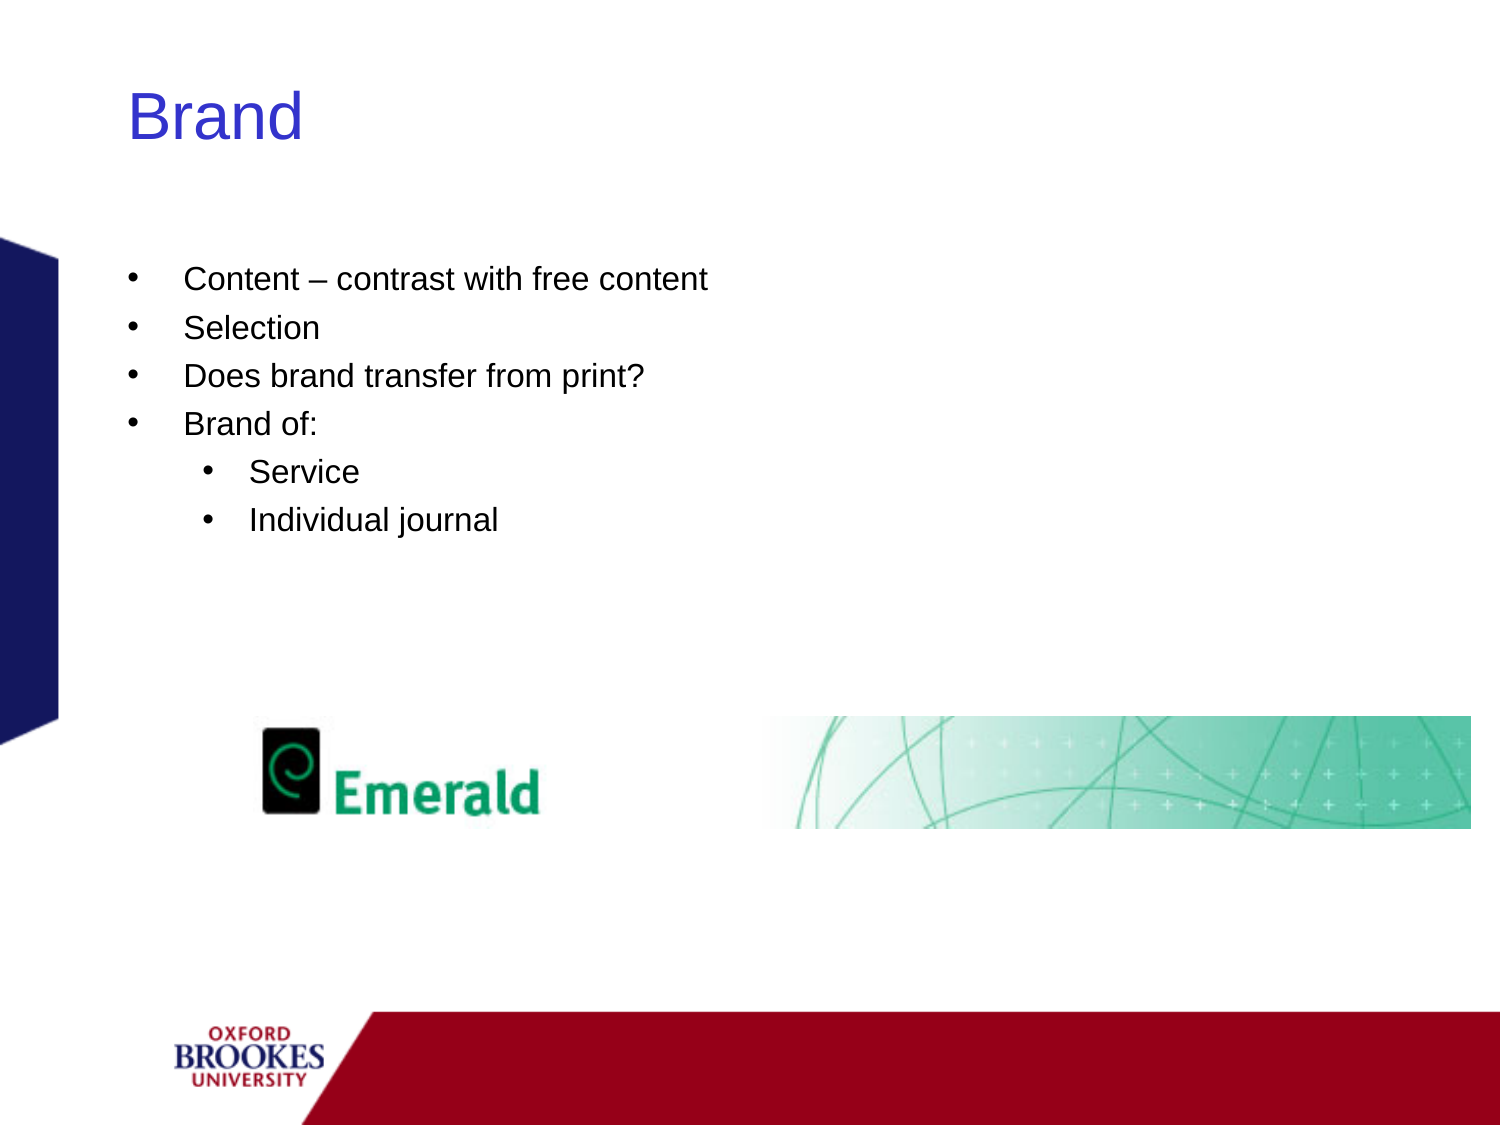

# Brand
Content – contrast with free content
Selection
Does brand transfer from print?
Brand of:
Service
Individual journal